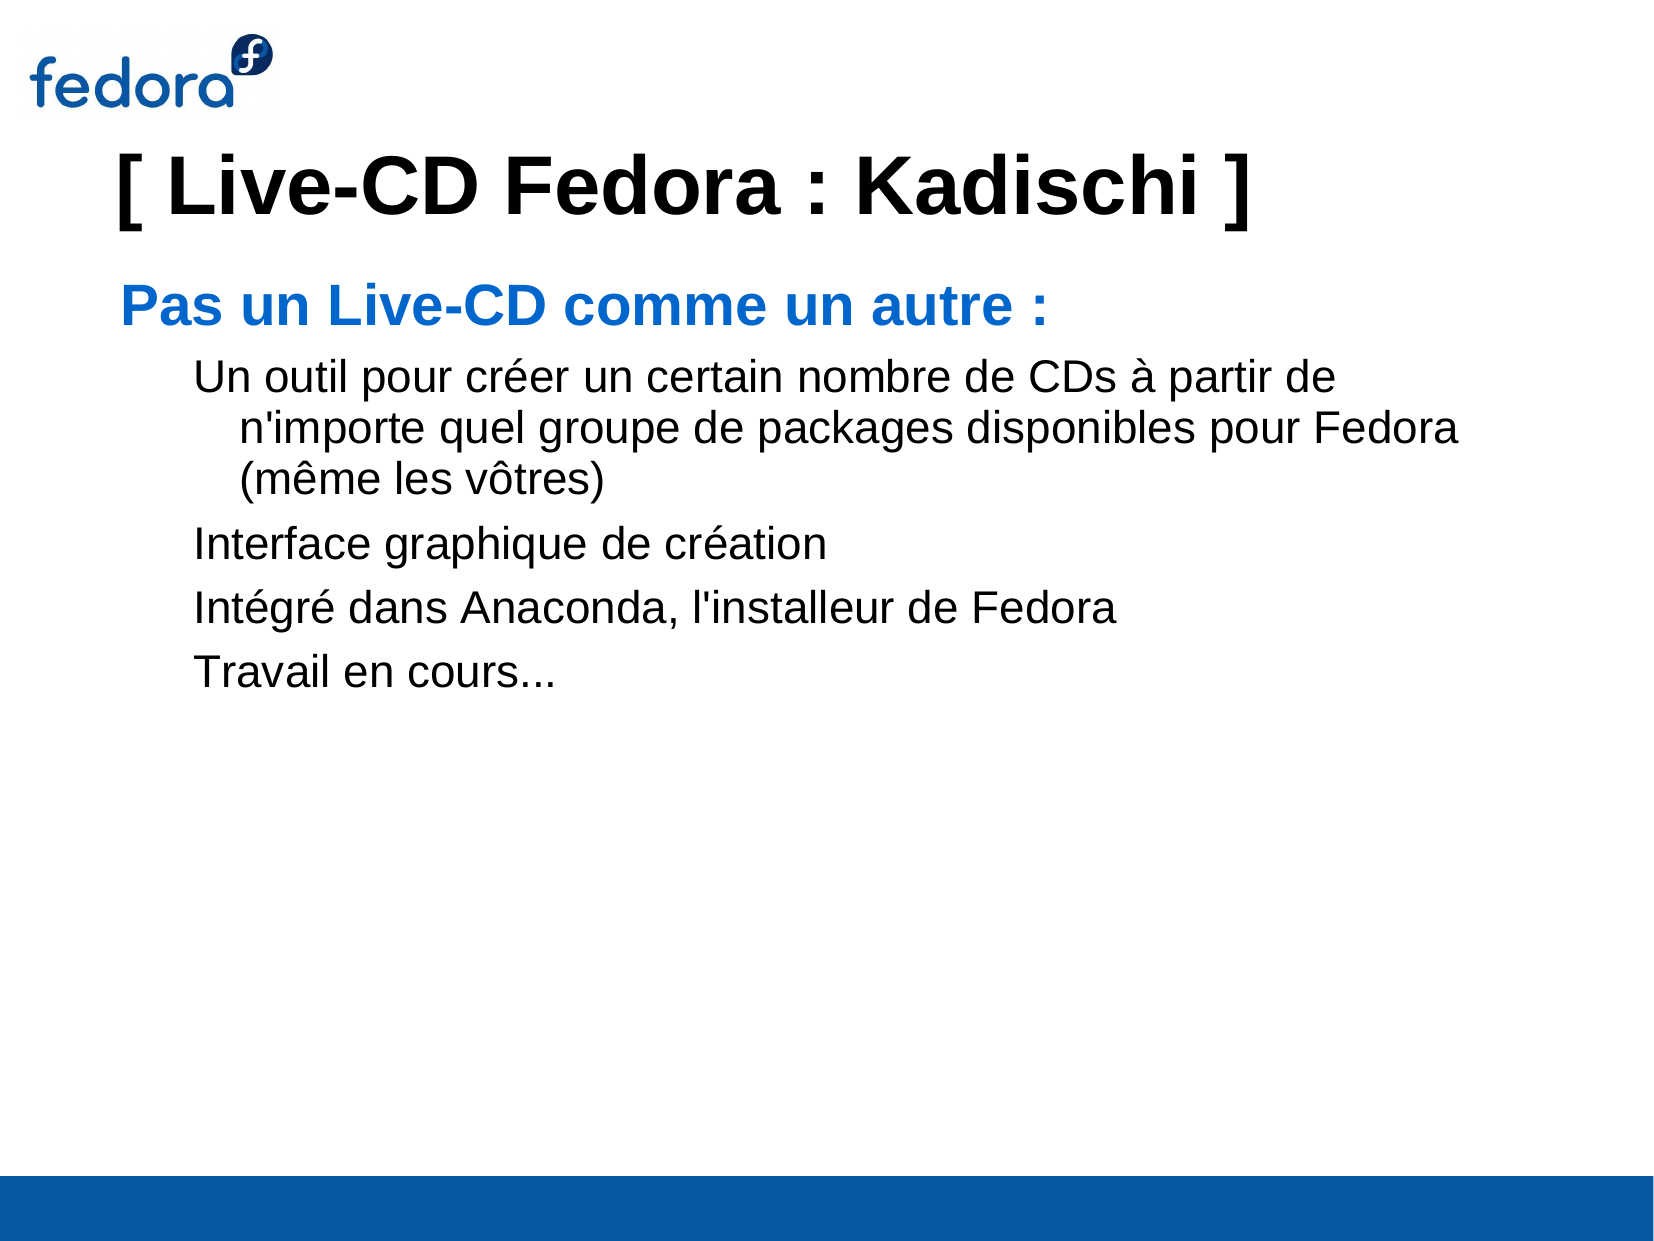

# [ Live-CD Fedora : Kadischi ]
Pas un Live-CD comme un autre :
Un outil pour créer un certain nombre de CDs à partir de n'importe quel groupe de packages disponibles pour Fedora (même les vôtres)
Interface graphique de création
Intégré dans Anaconda, l'installeur de Fedora
Travail en cours...